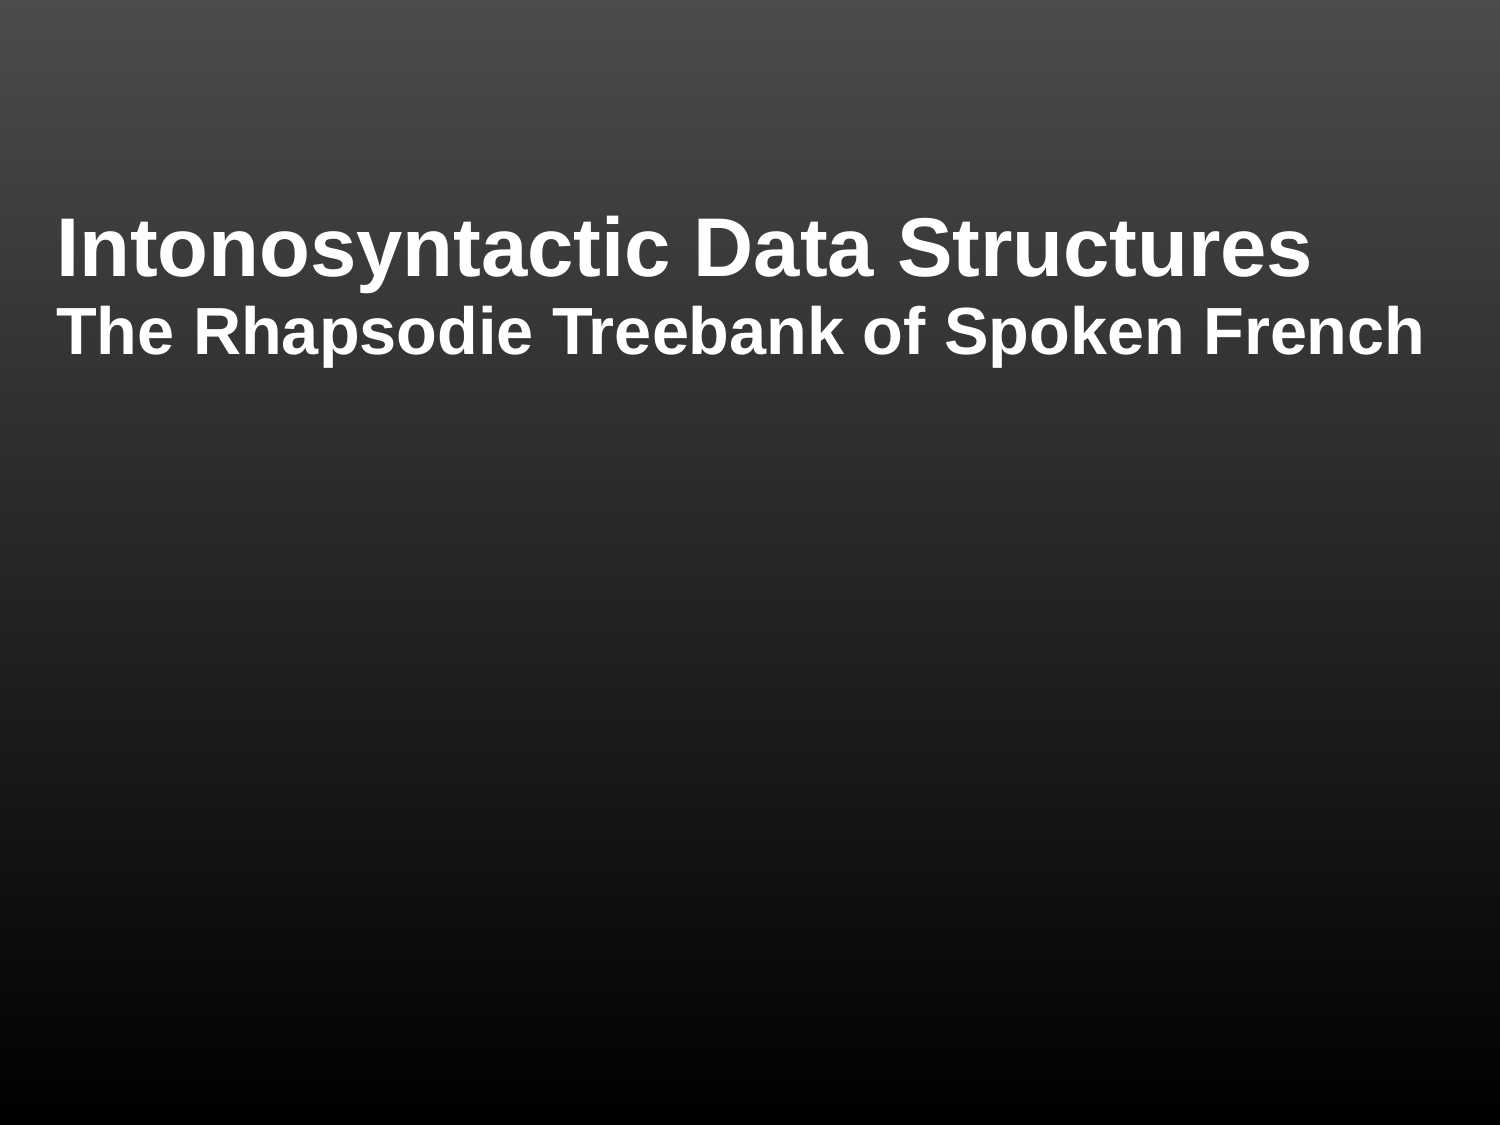

# Intonosyntactic Data Structures The Rhapsodie Treebank of Spoken French